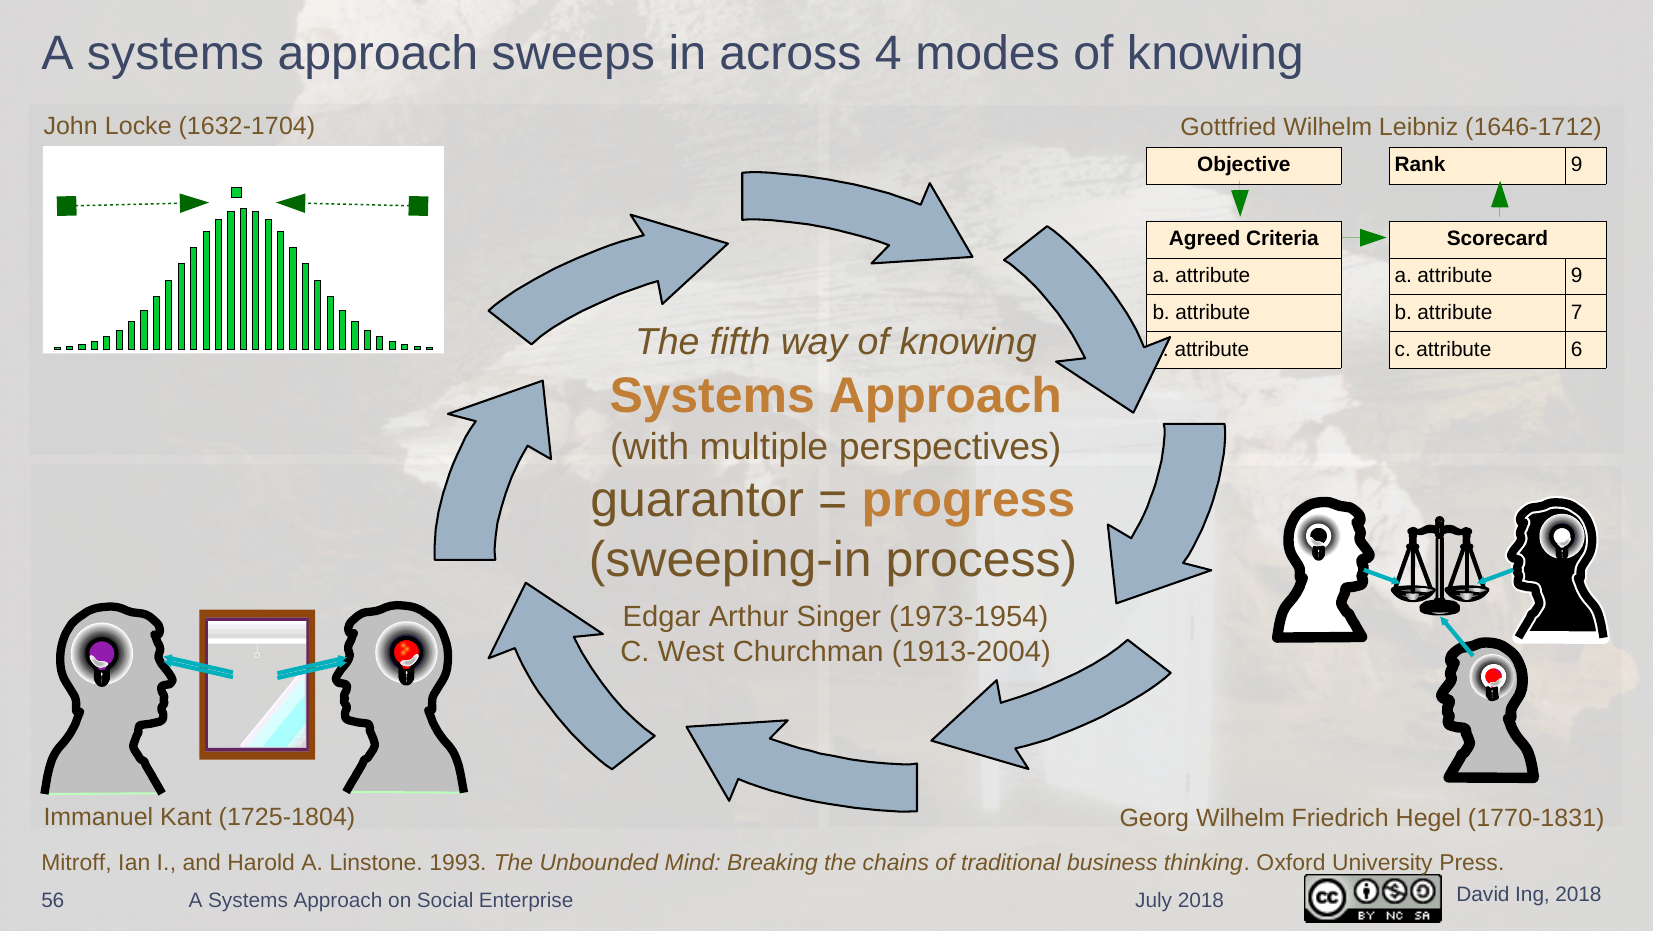

# A systems approach sweeps in across 4 modes of knowing
John Locke (1632-1704)
Gottfried Wilhelm Leibniz (1646-1712)
### Chart
| Category | Series1 |
|---|---|
| 1 | 0.00443184841193801 |
| 2 | 0.00791545158297997 |
| 3 | 0.0135829692336856 |
| 4 | 0.0223945302948429 |
| 5 | 0.0354745928462315 |
| 6 | 0.0539909665131881 |
| 7 | 0.0789501583008943 |
| 8 | 0.110920834679456 |
| 9 | 0.149727465635745 |
| 10 | 0.194186054983213 |
| 11 | 0.241970724519143 |
| 12 | 0.289691552761483 |
| 13 | 0.3332246028918 |
| 14 | 0.368270140303323 |
| 15 | 0.391042693975456 |
| 16 | 0.398942280401433 |
| 17 | 0.391042693975456 |
| 18 | 0.368270140303323 |
| 19 | 0.3332246028918 |
| 20 | 0.289691552761483 |
| 21 | 0.241970724519143 |
| 22 | 0.194186054983213 |
| 23 | 0.149727465635745 |
| 24 | 0.110920834679456 |
| 25 | 0.0789501583008942 |
| 26 | 0.0539909665131881 |
| 27 | 0.0354745928462315 |
| 28 | 0.0223945302948429 |
| 29 | 0.0135829692336856 |
| 30 | 0.00791545158297996 |
| 31 | 0.004431848411938 || Objective |
| --- |
| |
| Agreed Criteria |
| a. attribute |
| b. attribute |
| c. attribute |
| Rank | 9 |
| --- | --- |
| | |
| Scorecard | |
| a. attribute | 9 |
| b. attribute | 7 |
| c. attribute | 6 |
The fifth way of knowing
Systems Approach
(with multiple perspectives)
guarantor = progress
(sweeping-in process)
Edgar Arthur Singer (1973-1954)
C. West Churchman (1913-2004)
Immanuel Kant (1725-1804)
Georg Wilhelm Friedrich Hegel (1770-1831)
Mitroff, Ian I., and Harold A. Linstone. 1993. The Unbounded Mind: Breaking the chains of traditional business thinking. Oxford University Press.
A Systems Approach on Social Enterprise
July 2018